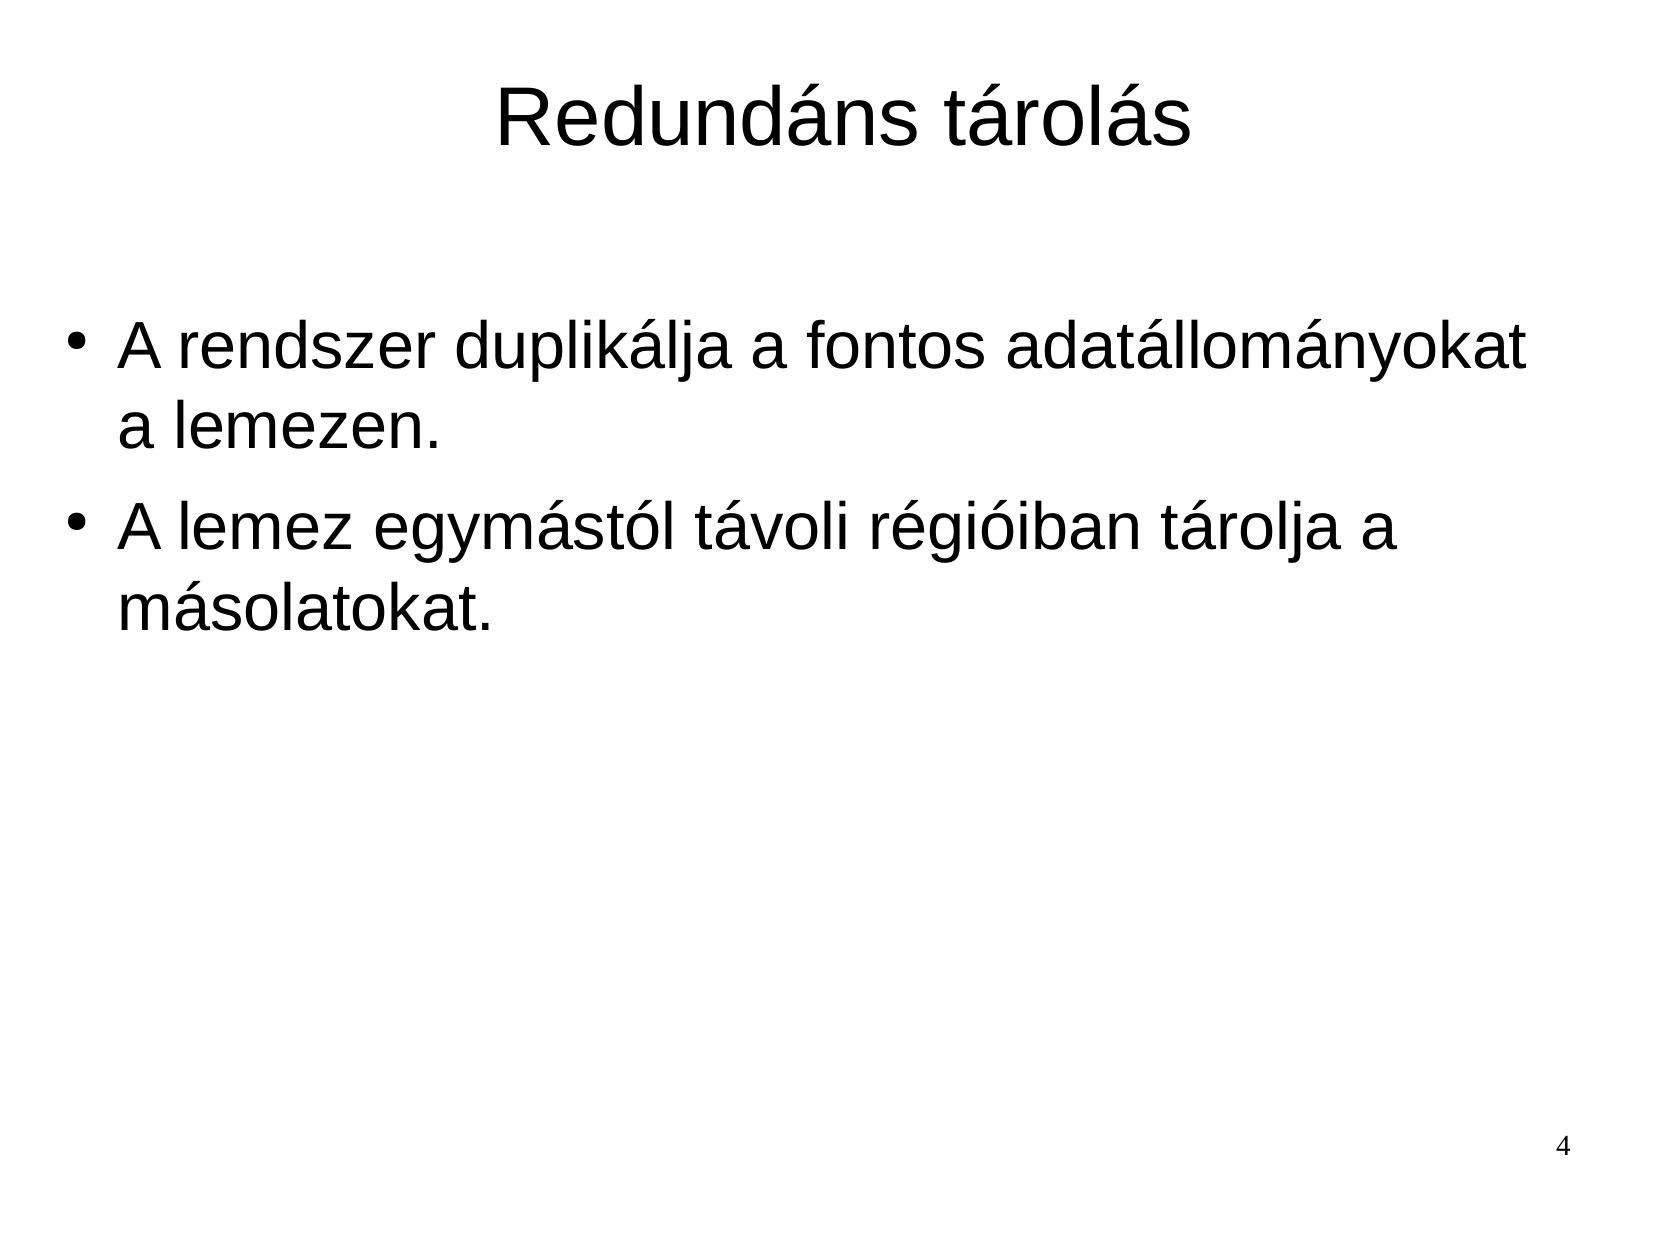

# Redundáns tárolás
A rendszer duplikálja a fontos adatállományokat a lemezen.
A lemez egymástól távoli régióiban tárolja a másolatokat.
4